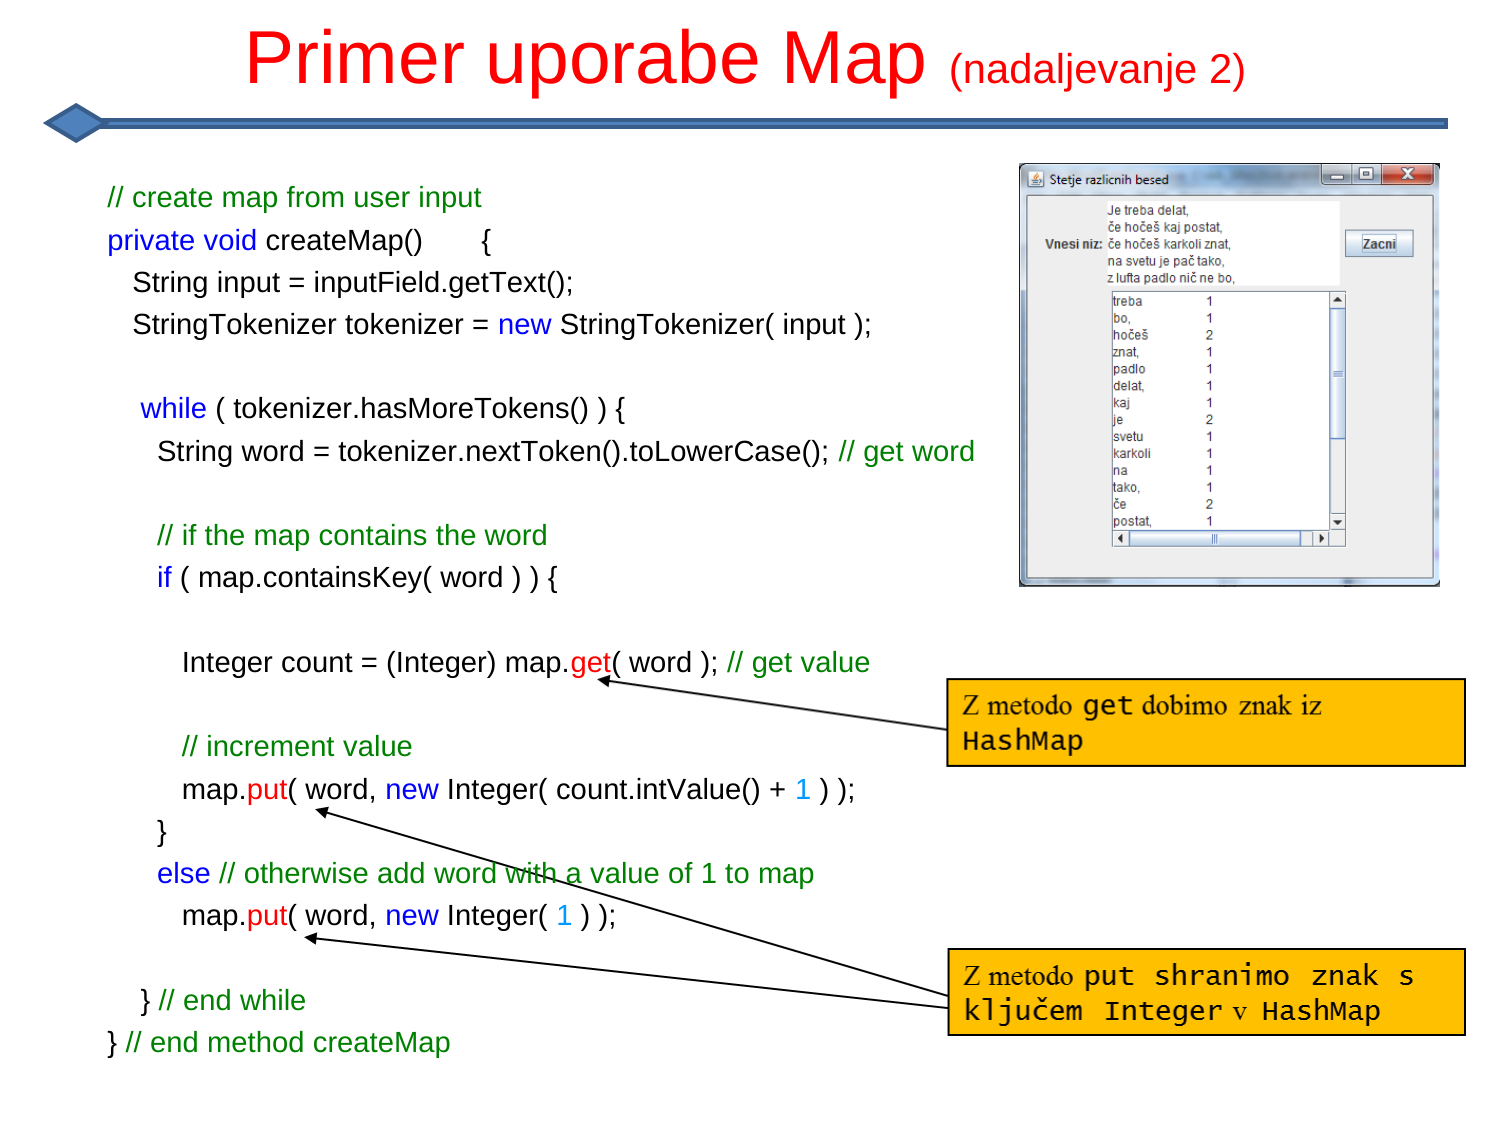

# Primer uporabe Map (nadaljevanje 2)
 // create map from user input
 private void createMap() {
 String input = inputField.getText();
 StringTokenizer tokenizer = new StringTokenizer( input );
 while ( tokenizer.hasMoreTokens() ) {
 String word = tokenizer.nextToken().toLowerCase(); // get word
 // if the map contains the word
 if ( map.containsKey( word ) ) {
 Integer count = (Integer) map.get( word ); // get value
 // increment value
 map.put( word, new Integer( count.intValue() + 1 ) );
 }
 else // otherwise add word with a value of 1 to map
 map.put( word, new Integer( 1 ) );
 } // end while
 } // end method createMap